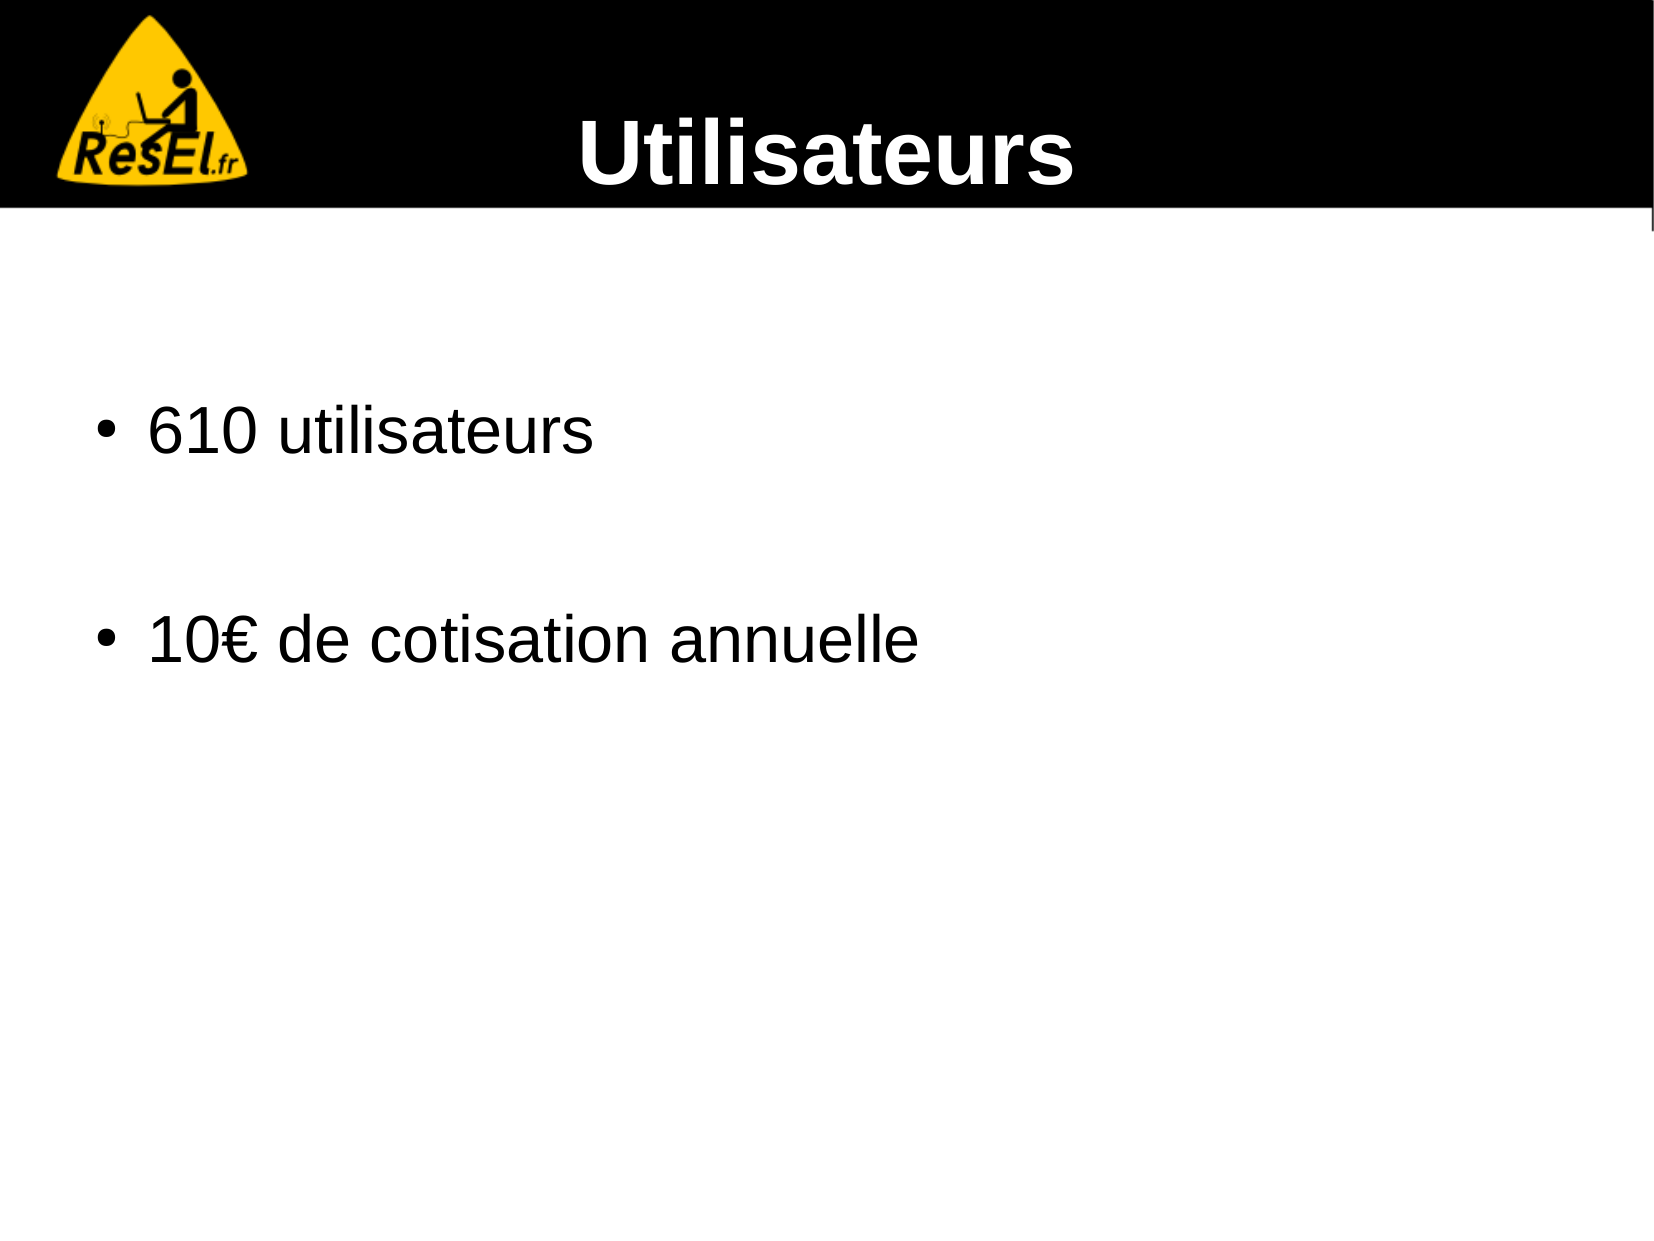

# Utilisateurs
610 utilisateurs
10€ de cotisation annuelle